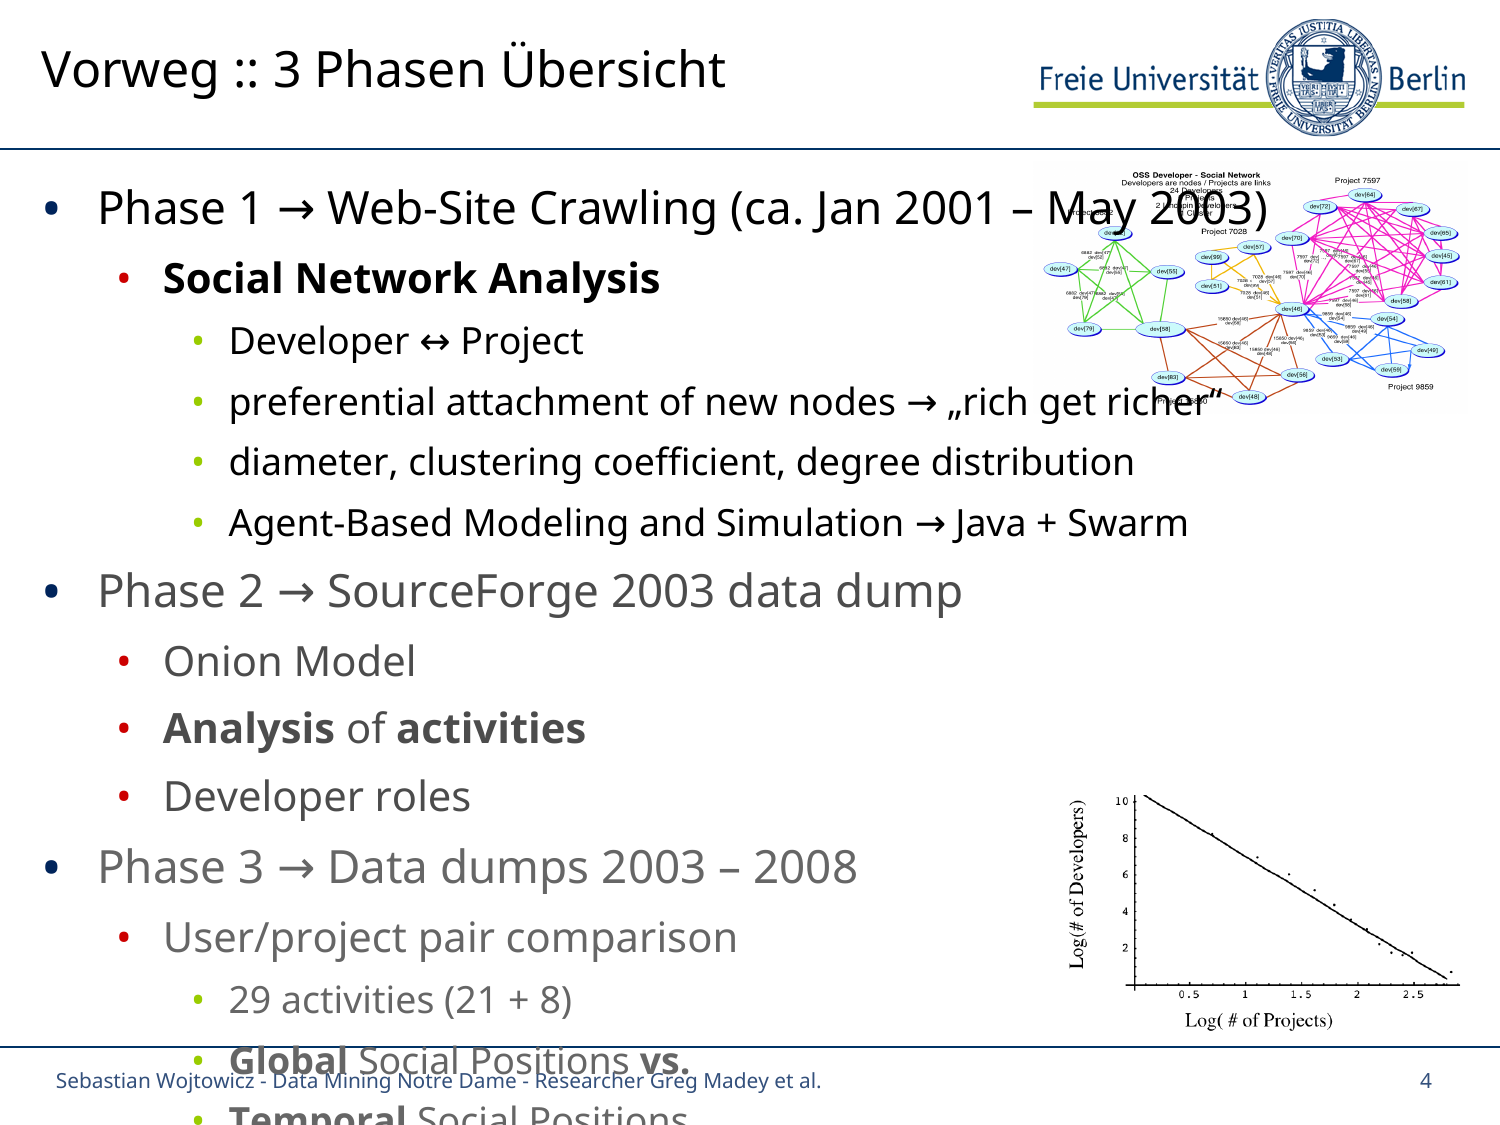

# Vorweg :: 3 Phasen Übersicht
Phase 1 → Web-Site Crawling (ca. Jan 2001 – May 2003)
Social Network Analysis
Developer ↔ Project
preferential attachment of new nodes → „rich get richer“
diameter, clustering coefficient, degree distribution
Agent-Based Modeling and Simulation → Java + Swarm
Phase 2 → SourceForge 2003 data dump
Onion Model
Analysis of activities
Developer roles
Phase 3 → Data dumps 2003 – 2008
User/project pair comparison
29 activities (21 + 8)
Global Social Positions vs.
Temporal Social Positions
Sebastian Wojtowicz - Data Mining Notre Dame - Researcher Greg Madey et al.
4